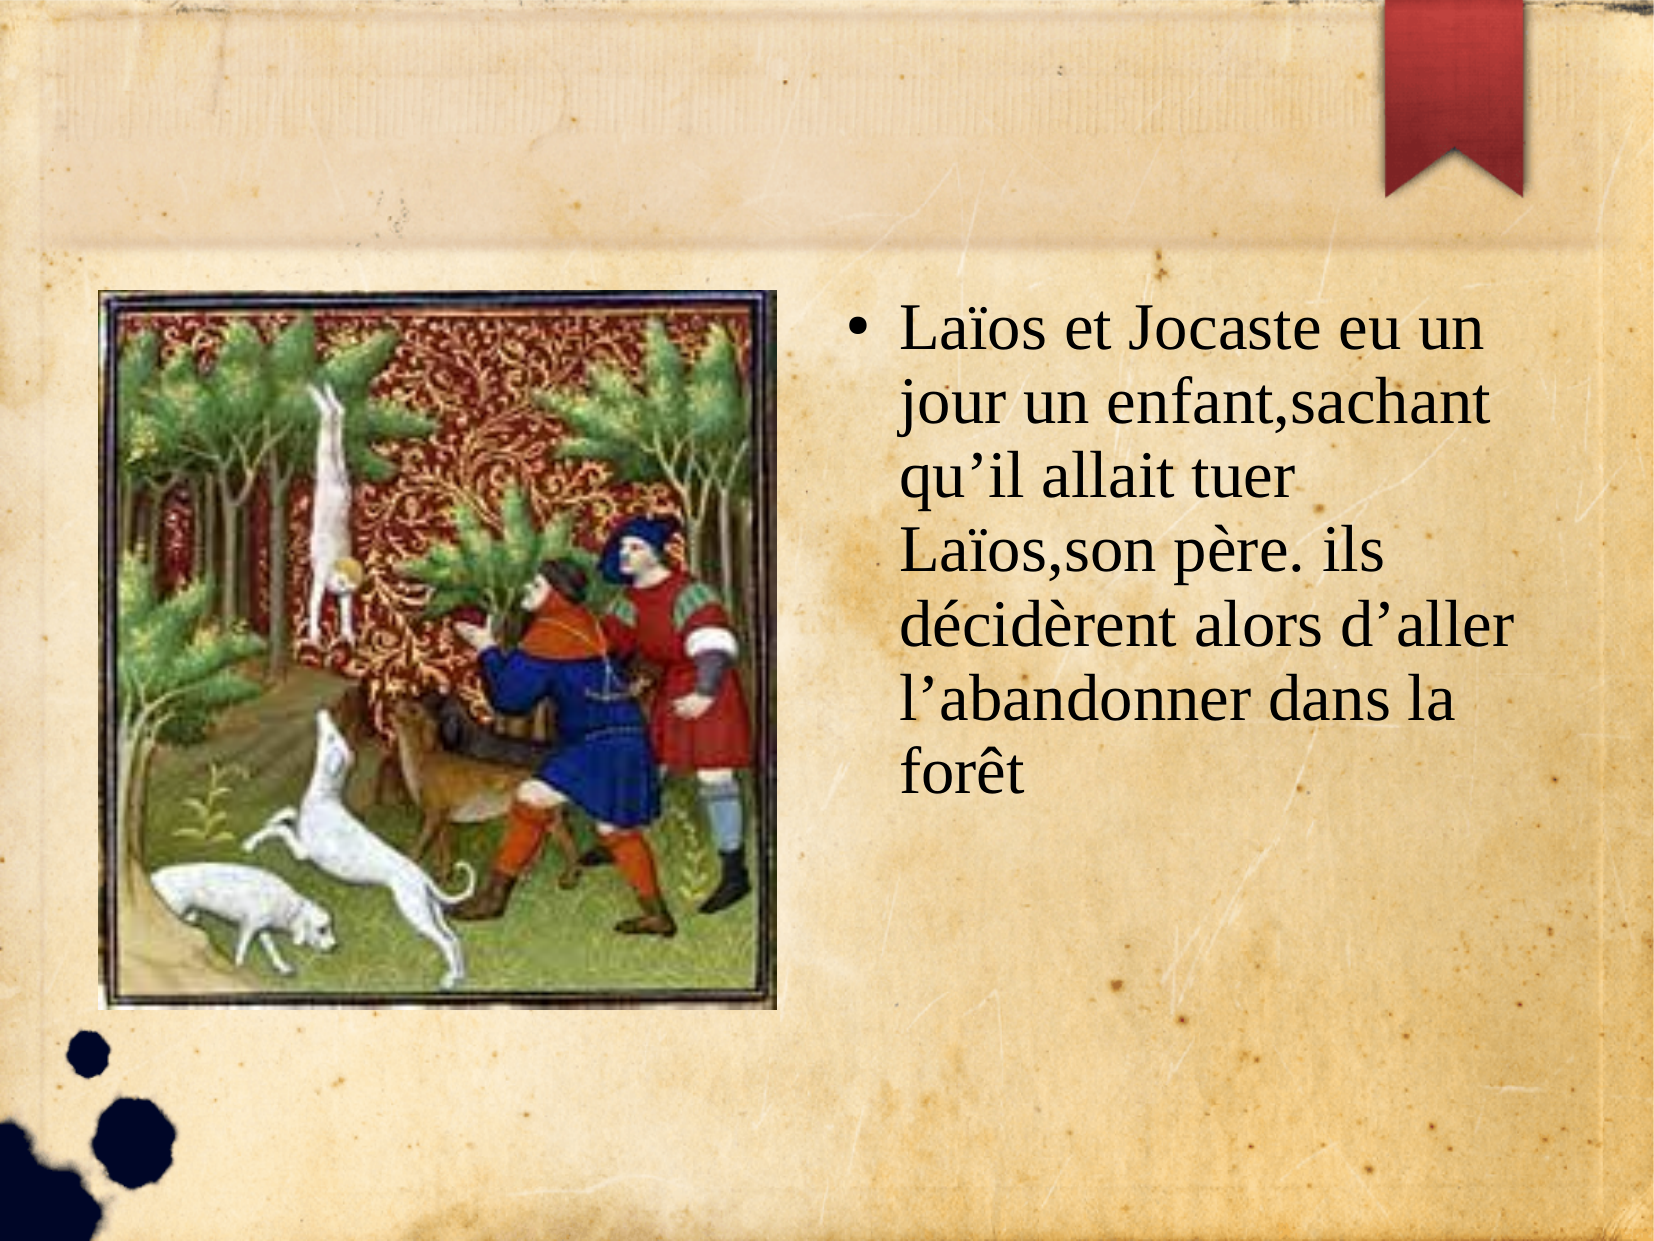

#
Laïos et Jocaste eu un jour un enfant,sachant qu’il allait tuer Laïos,son père. ils décidèrent alors d’aller l’abandonner dans la forêt